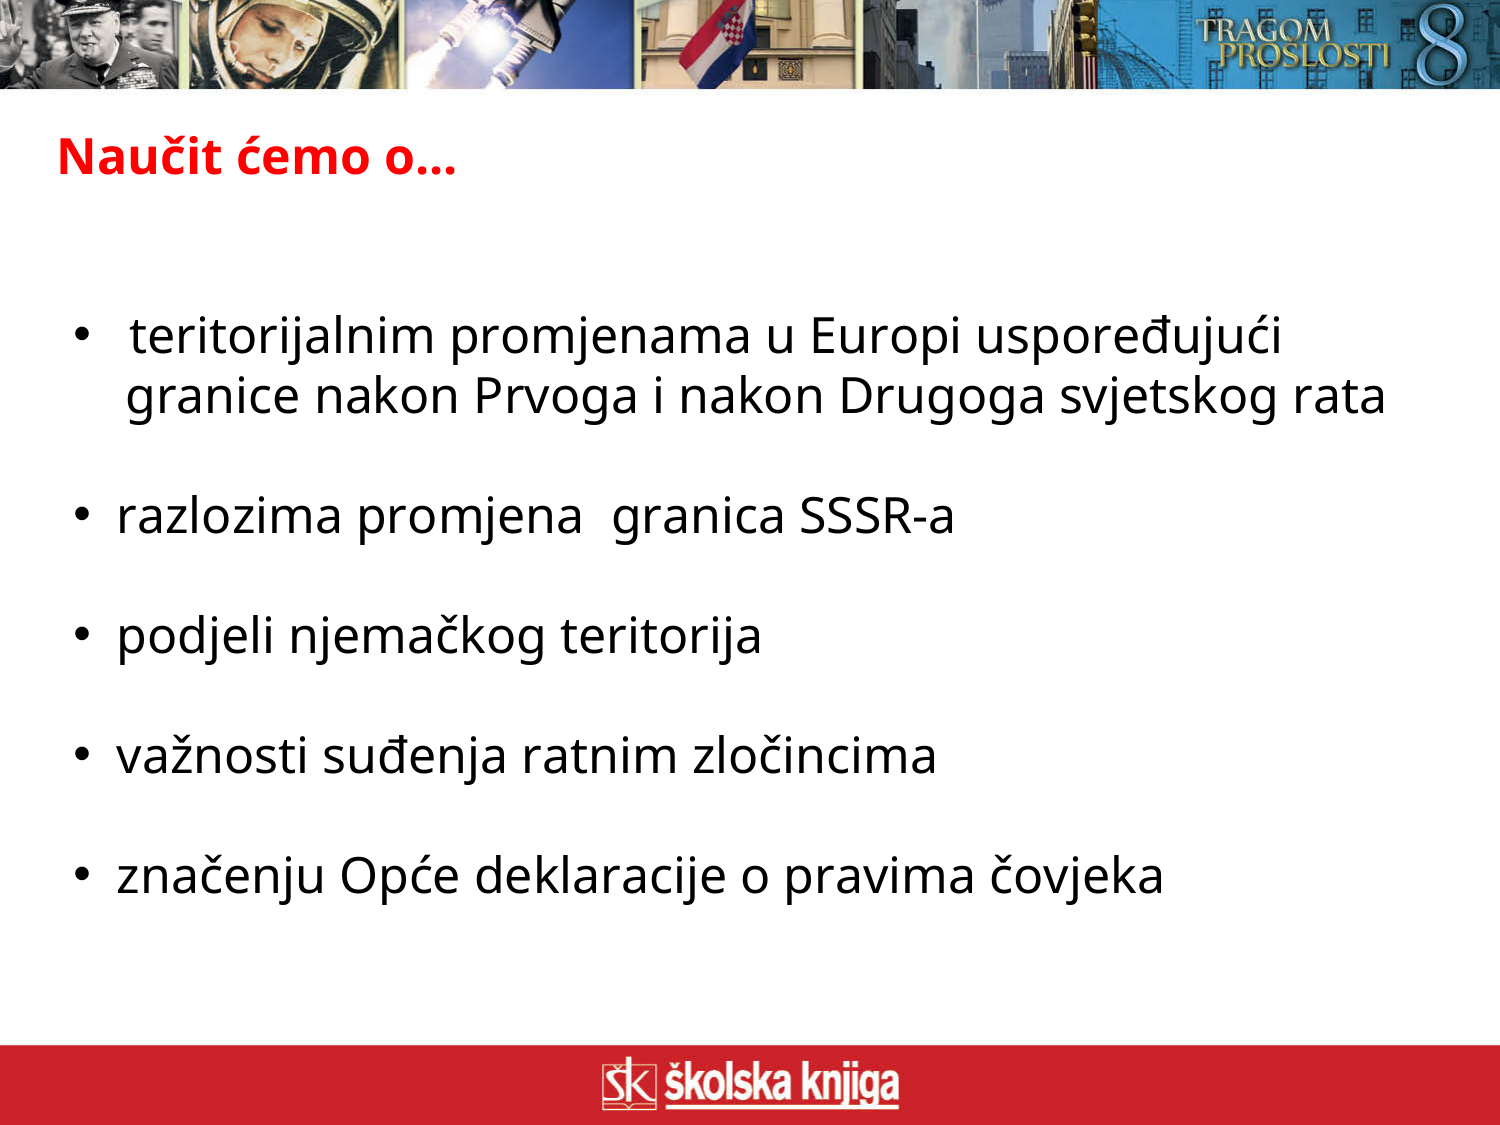

Naučit ćemo o...
 teritorijalnim promjenama u Europi uspoređujući
 granice nakon Prvoga i nakon Drugoga svjetskog rata
 razlozima promjena granica SSSR-a
 podjeli njemačkog teritorija
 važnosti suđenja ratnim zločincima
 značenju Opće deklaracije o pravima čovjeka